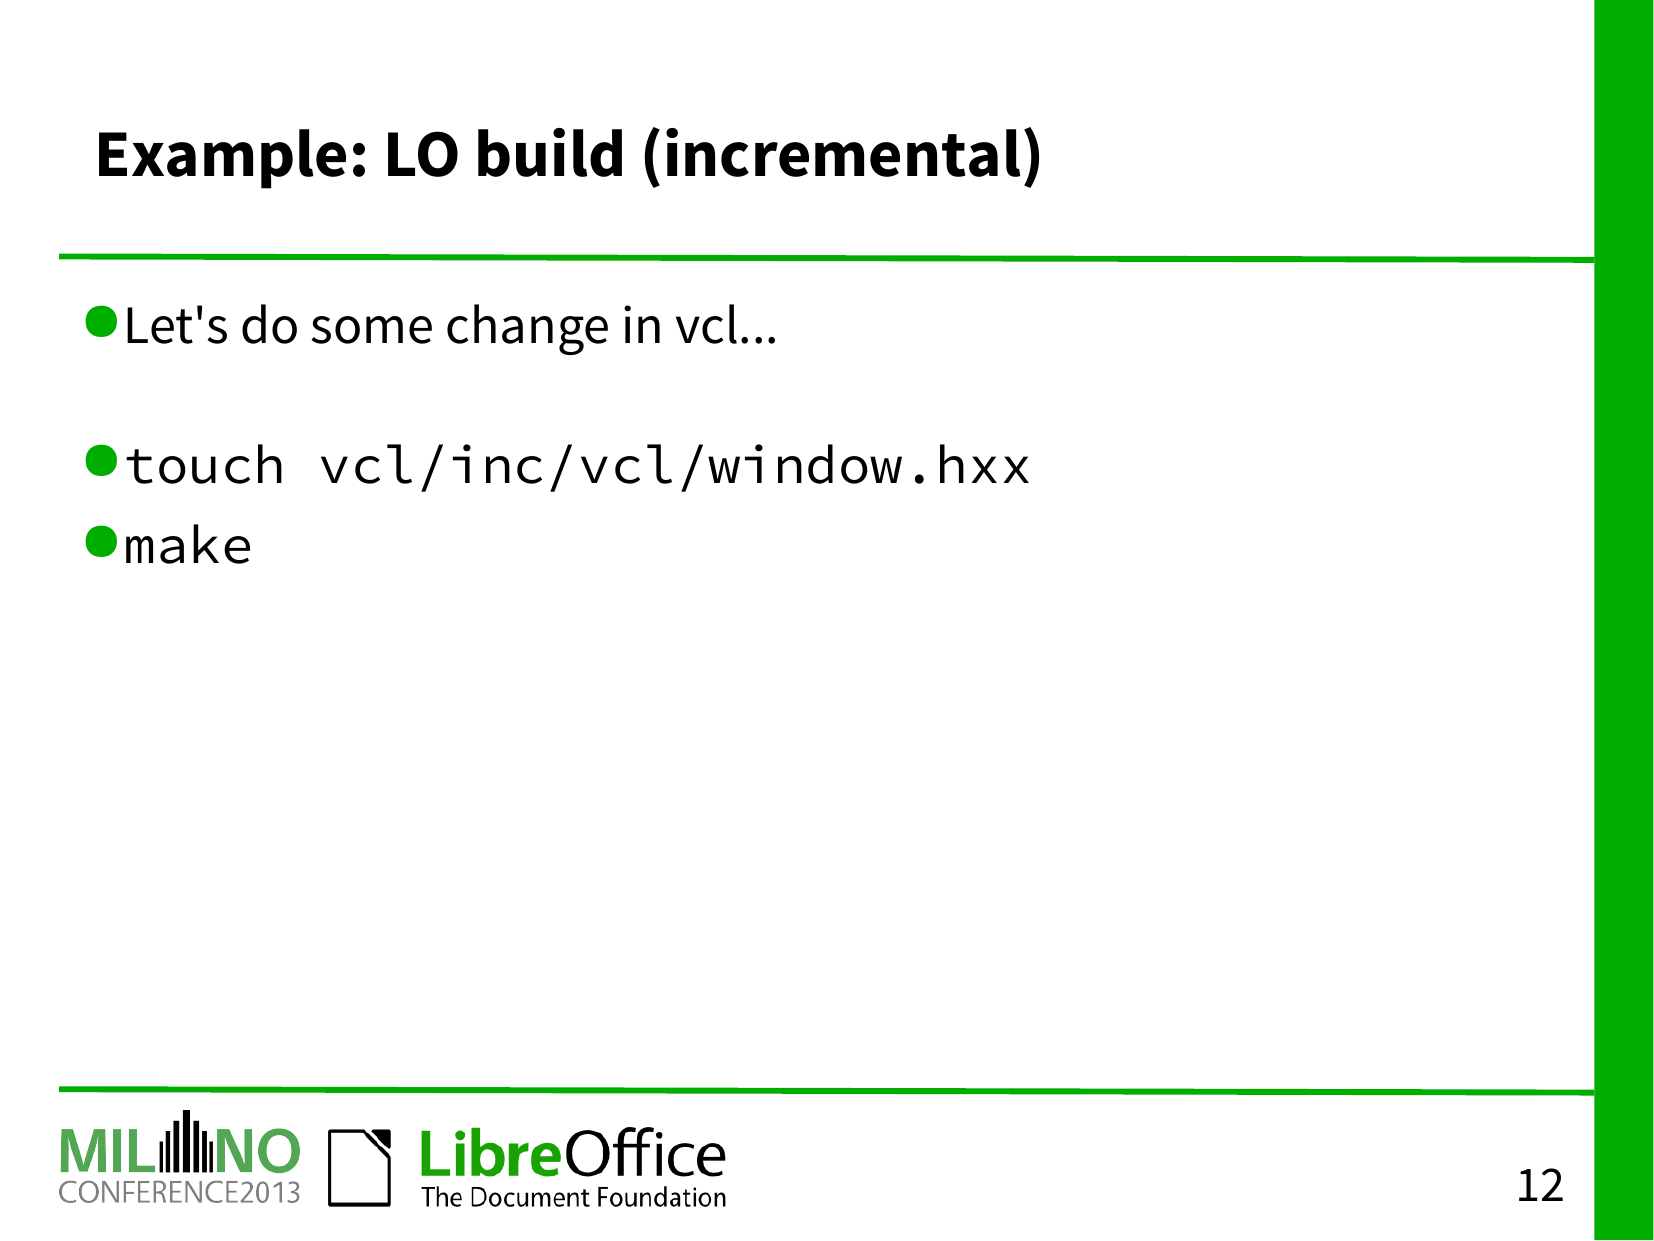

# Example: LO build (incremental)
Let's do some change in vcl...
touch vcl/inc/vcl/window.hxx
make
12